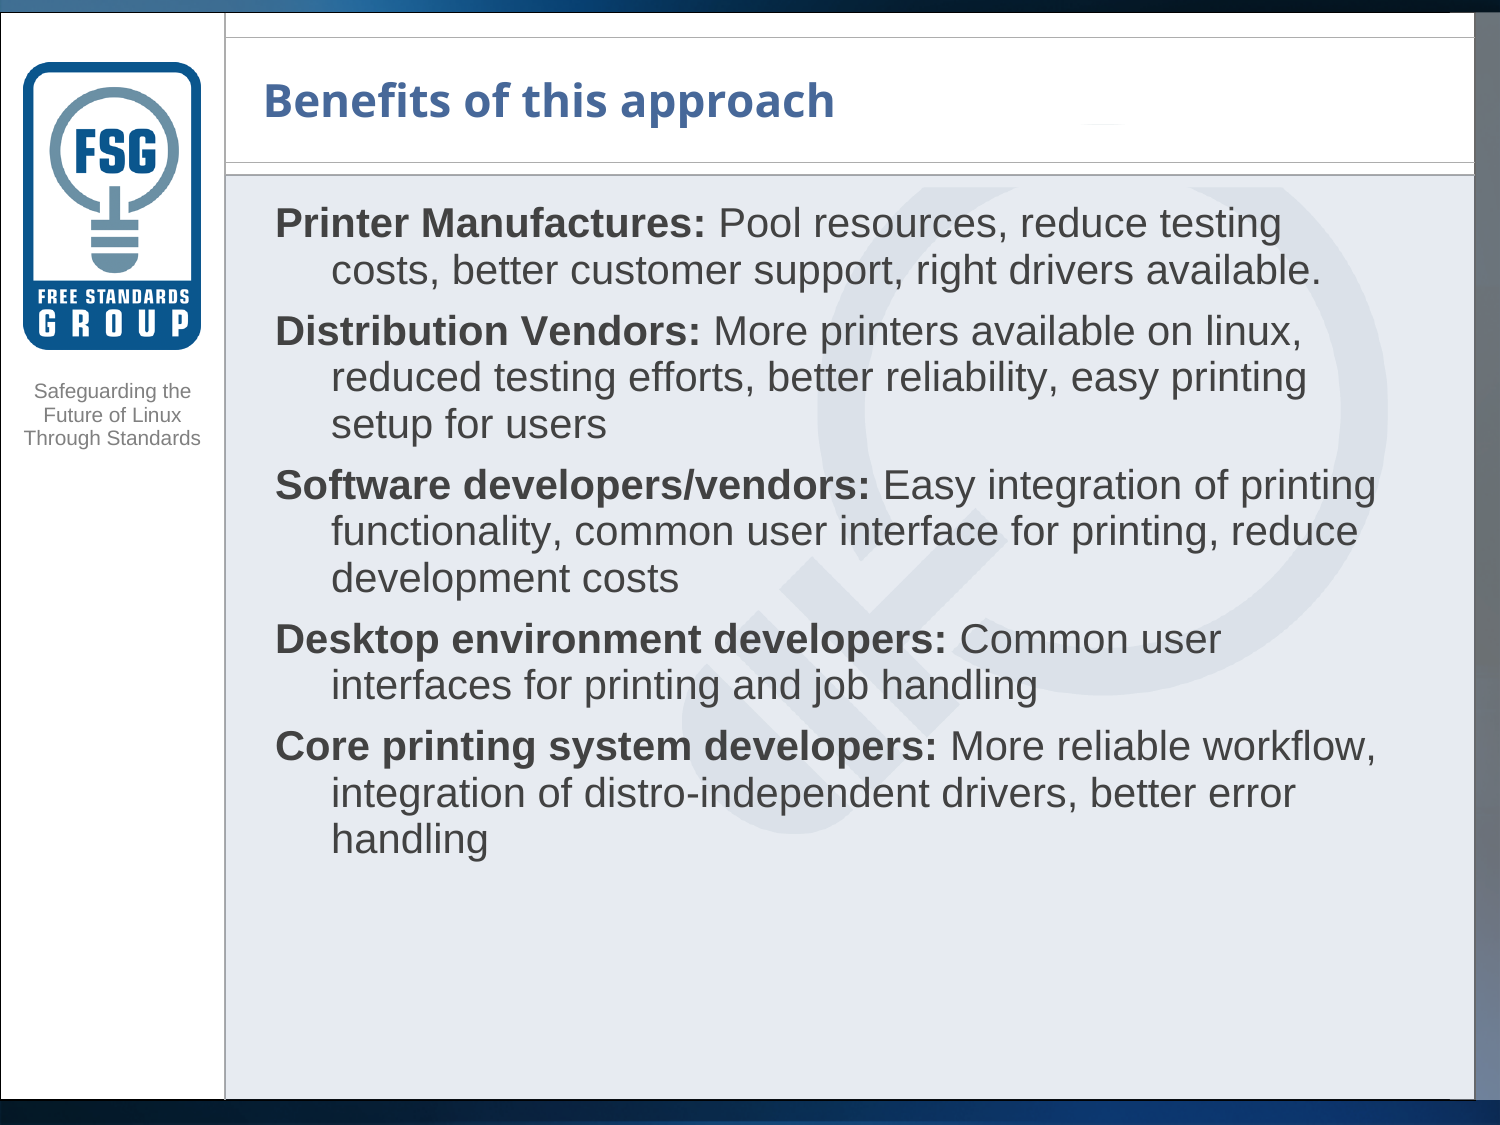

# Benefits of this approach
Printer Manufactures: Pool resources, reduce testing costs, better customer support, right drivers available.
Distribution Vendors: More printers available on linux, reduced testing efforts, better reliability, easy printing setup for users
Software developers/vendors: Easy integration of printing functionality, common user interface for printing, reduce development costs
Desktop environment developers: Common user interfaces for printing and job handling
Core printing system developers: More reliable workflow, integration of distro-independent drivers, better error handling